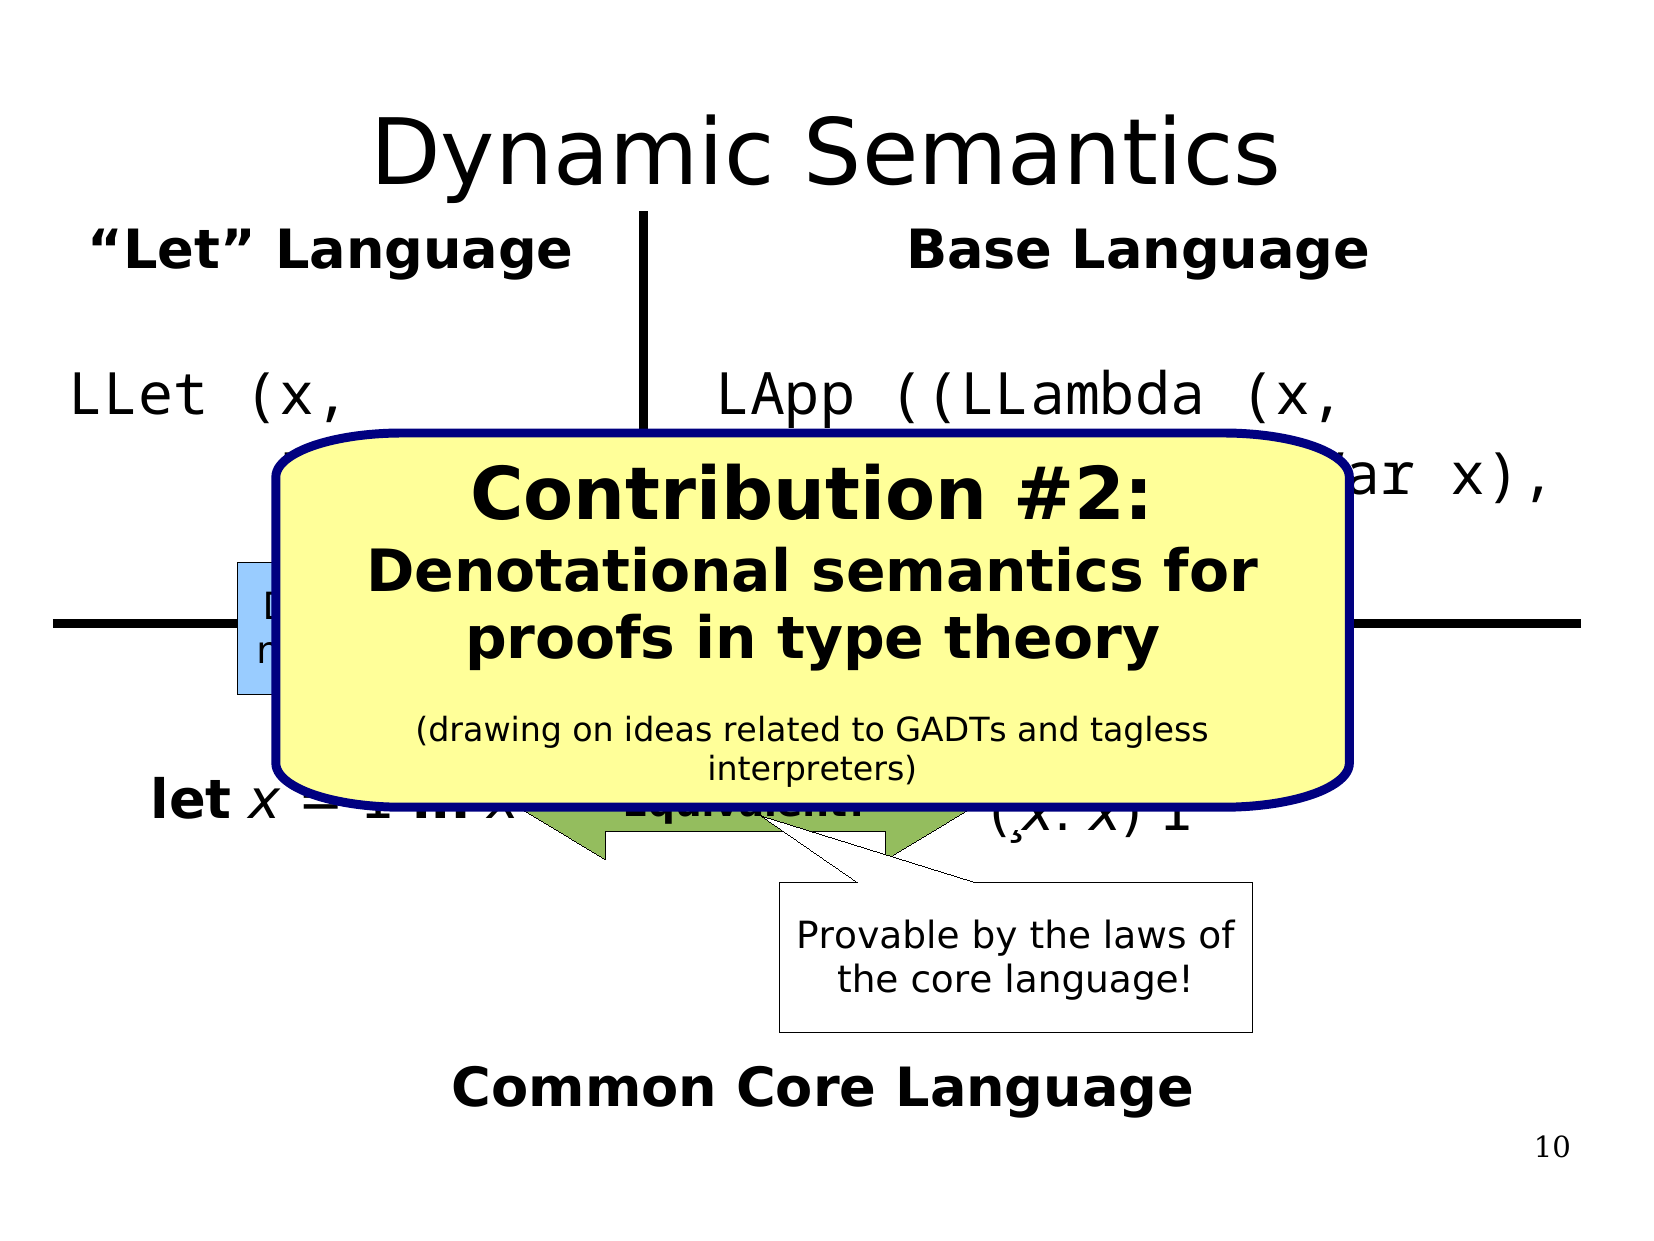

# Dynamic Semantics
“Let” Language
Base Language
LLet (x,
 LConst 1,
 LVar x)
LApp ((LLambda (x,
 LVar x),
 LConst 1)
Contribution #2:
Denotational semantics for proofs in type theory
(drawing on ideas related to GADTs and tagless interpreters)
Denotation Function
let x = 1 in x
Common Core Language
Denotation Function
(¸x. x) 1
Equivalent?
Provable by the laws of the core language!
10